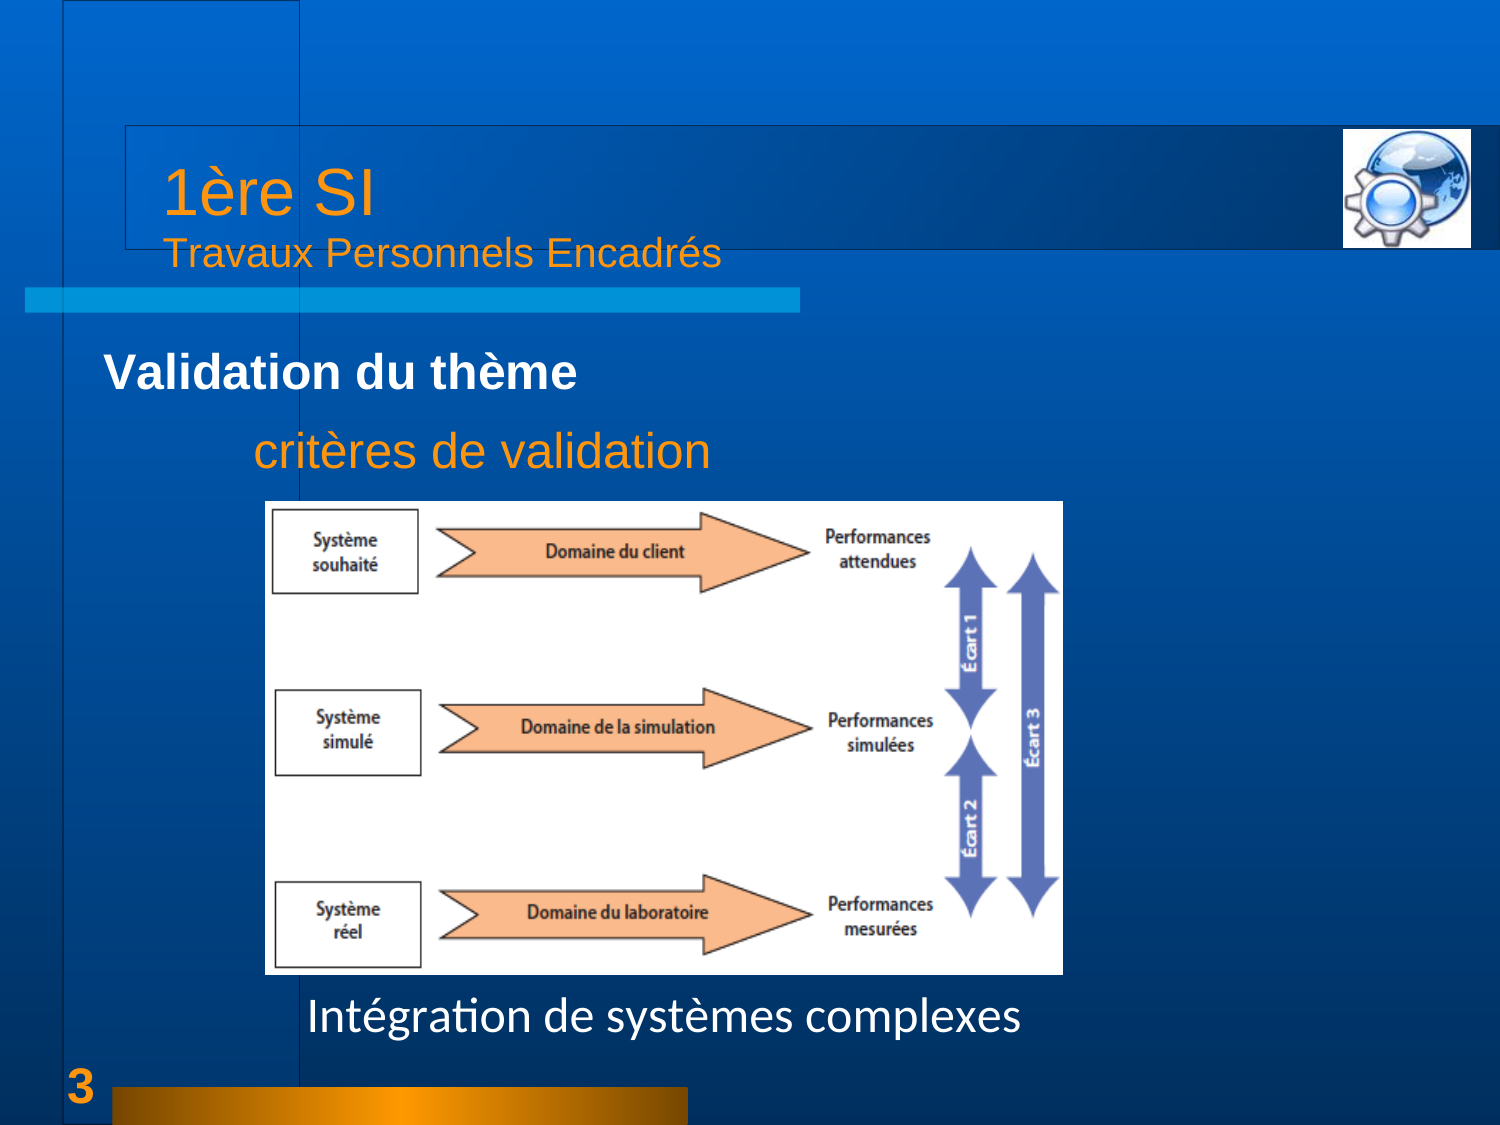

Validation du thème
	critères de validation
Intégration de systèmes complexes